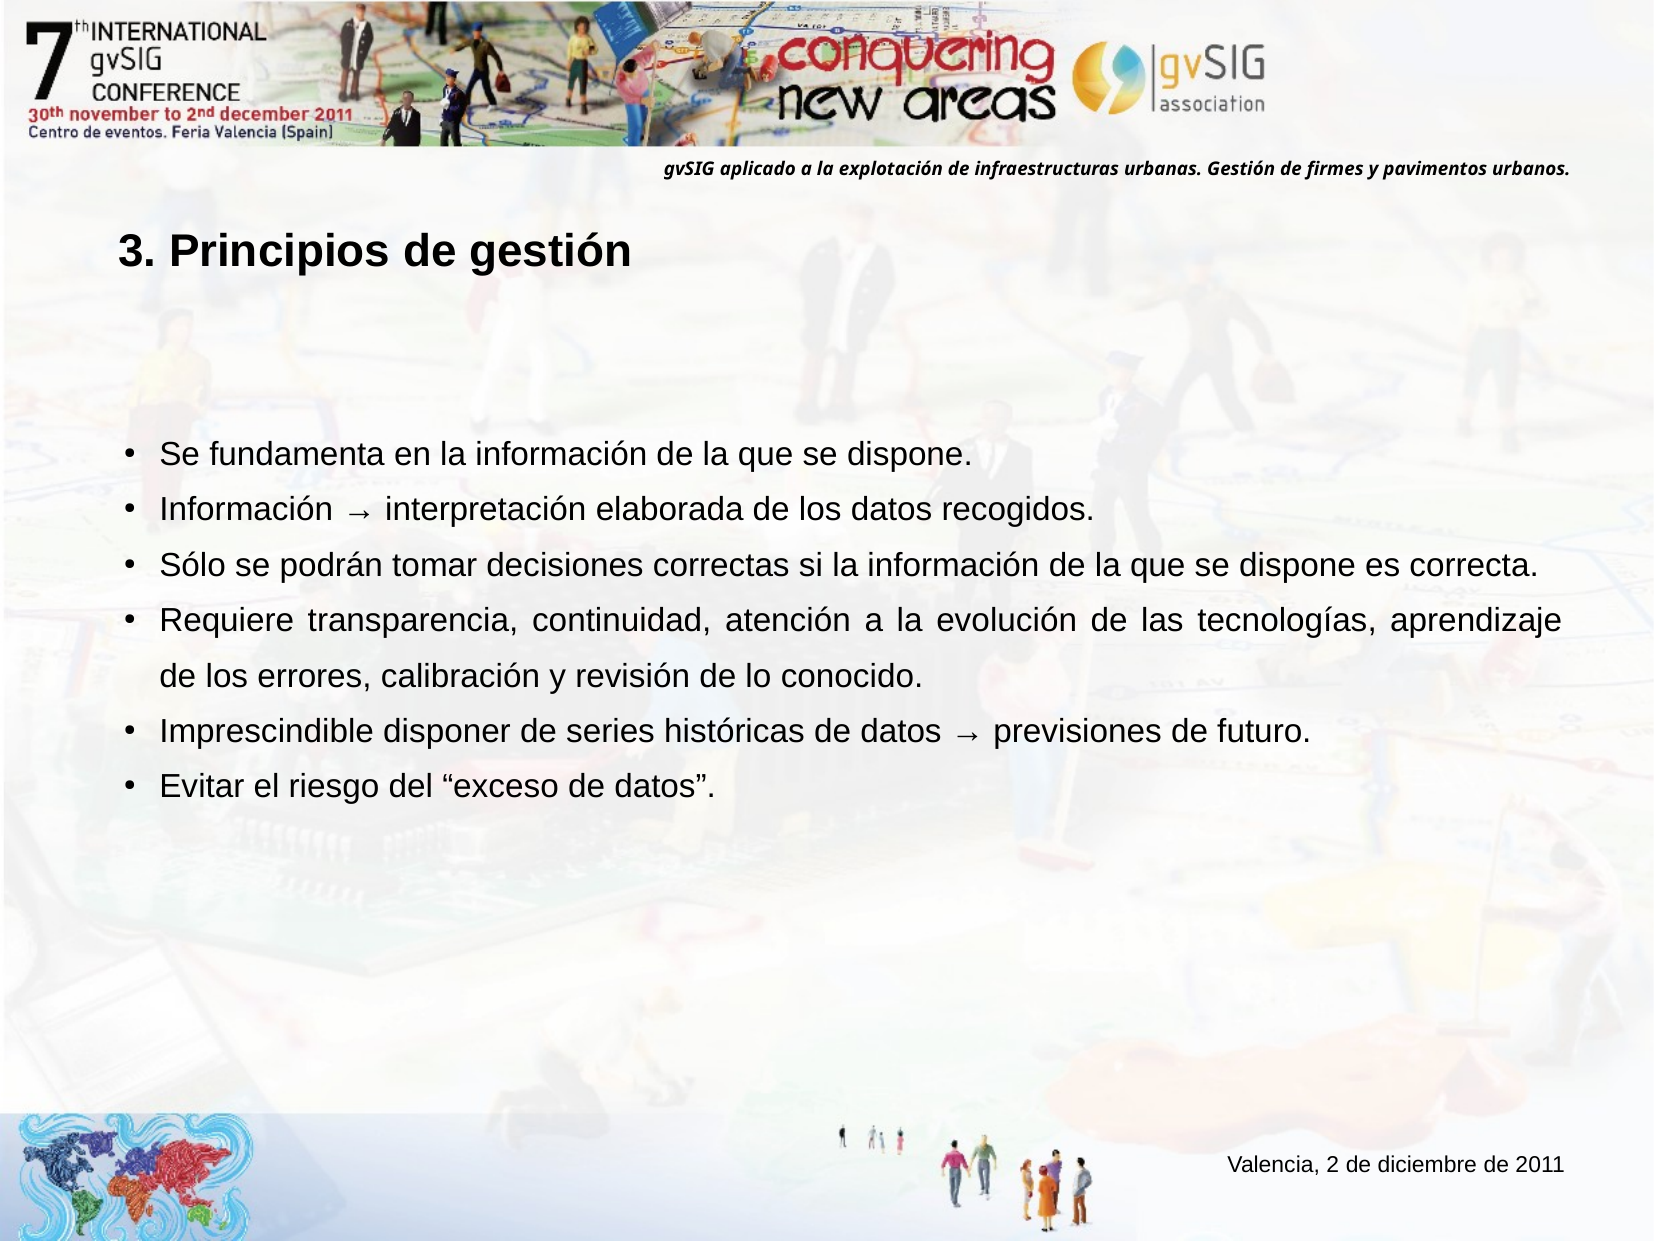

# gvSIG aplicado a la explotación de infraestructuras urbanas. Gestión de firmes y pavimentos urbanos.
3. Principios de gestión
Se fundamenta en la información de la que se dispone.
Información → interpretación elaborada de los datos recogidos.
Sólo se podrán tomar decisiones correctas si la información de la que se dispone es correcta.
Requiere transparencia, continuidad, atención a la evolución de las tecnologías, aprendizaje de los errores, calibración y revisión de lo conocido.
Imprescindible disponer de series históricas de datos → previsiones de futuro.
Evitar el riesgo del “exceso de datos”.